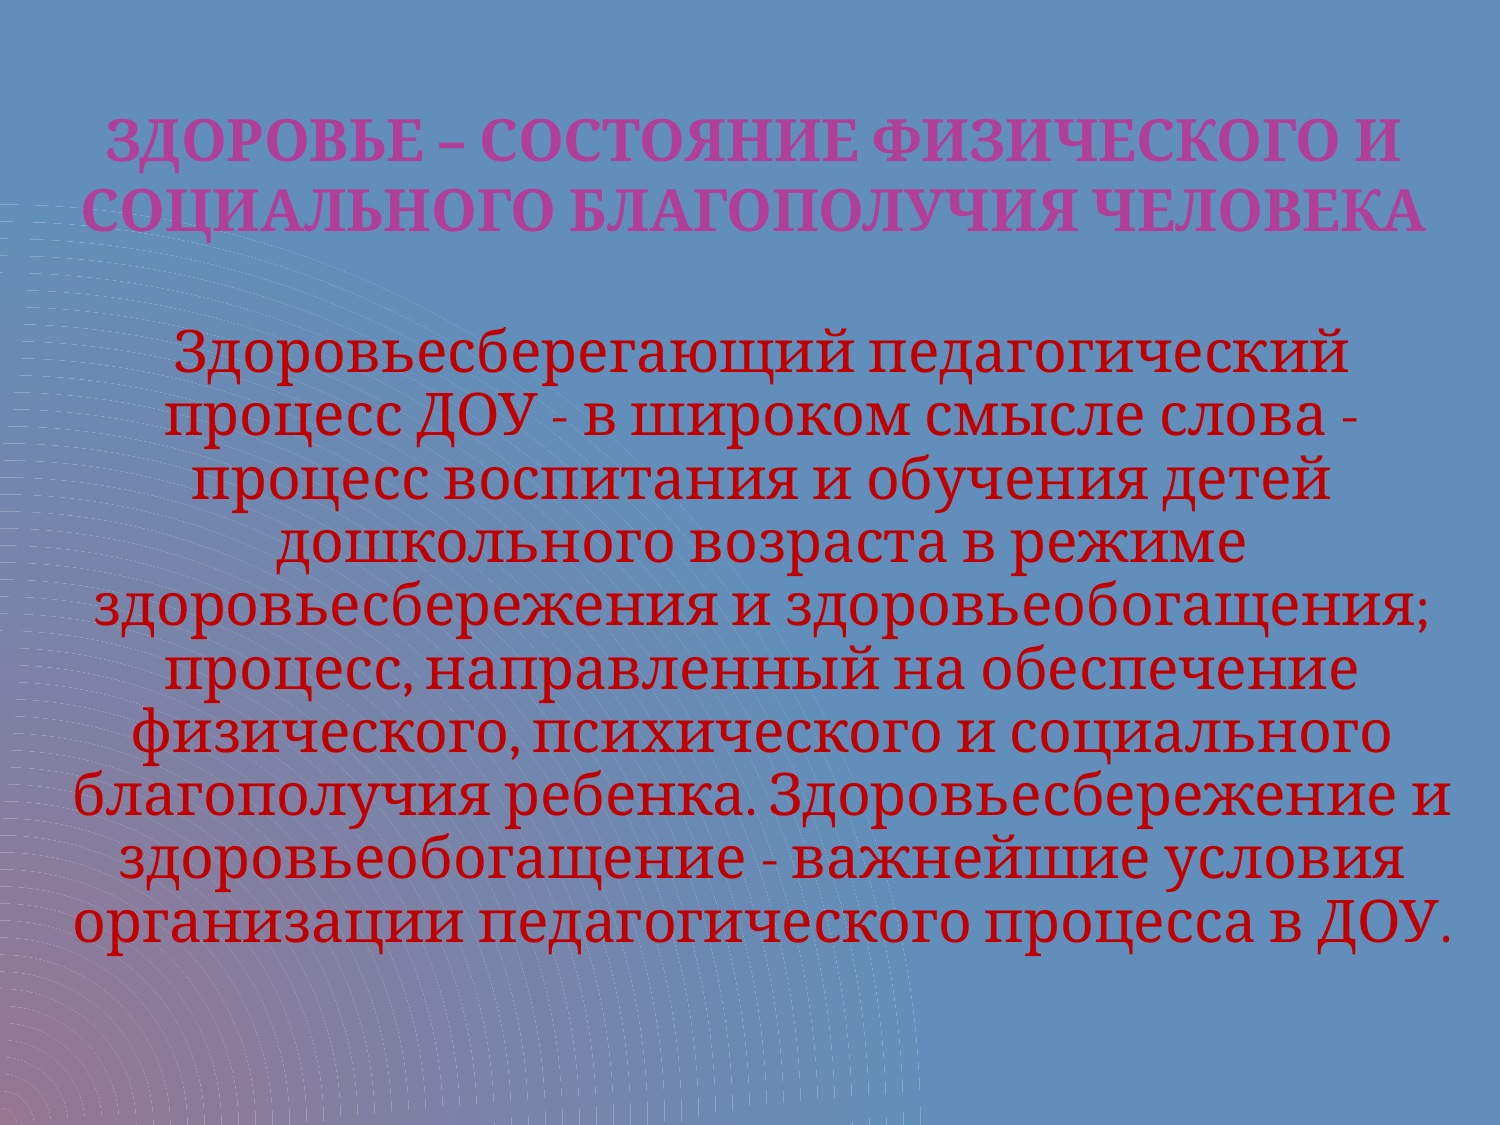

# Здоровье – состояние физического и социального благополучия человека
Здоровьесберегающий педагогический процесс ДОУ - в широком смысле слова - процесс воспитания и обучения детей дошкольного возраста в режиме здоровьесбережения и здоровьеобогащения; процесс, направленный на обеспечение физического, психического и социального благополучия ребенка. Здоровьесбережение и здоровьеобогащение - важнейшие условия организации педагогического процесса в ДОУ.